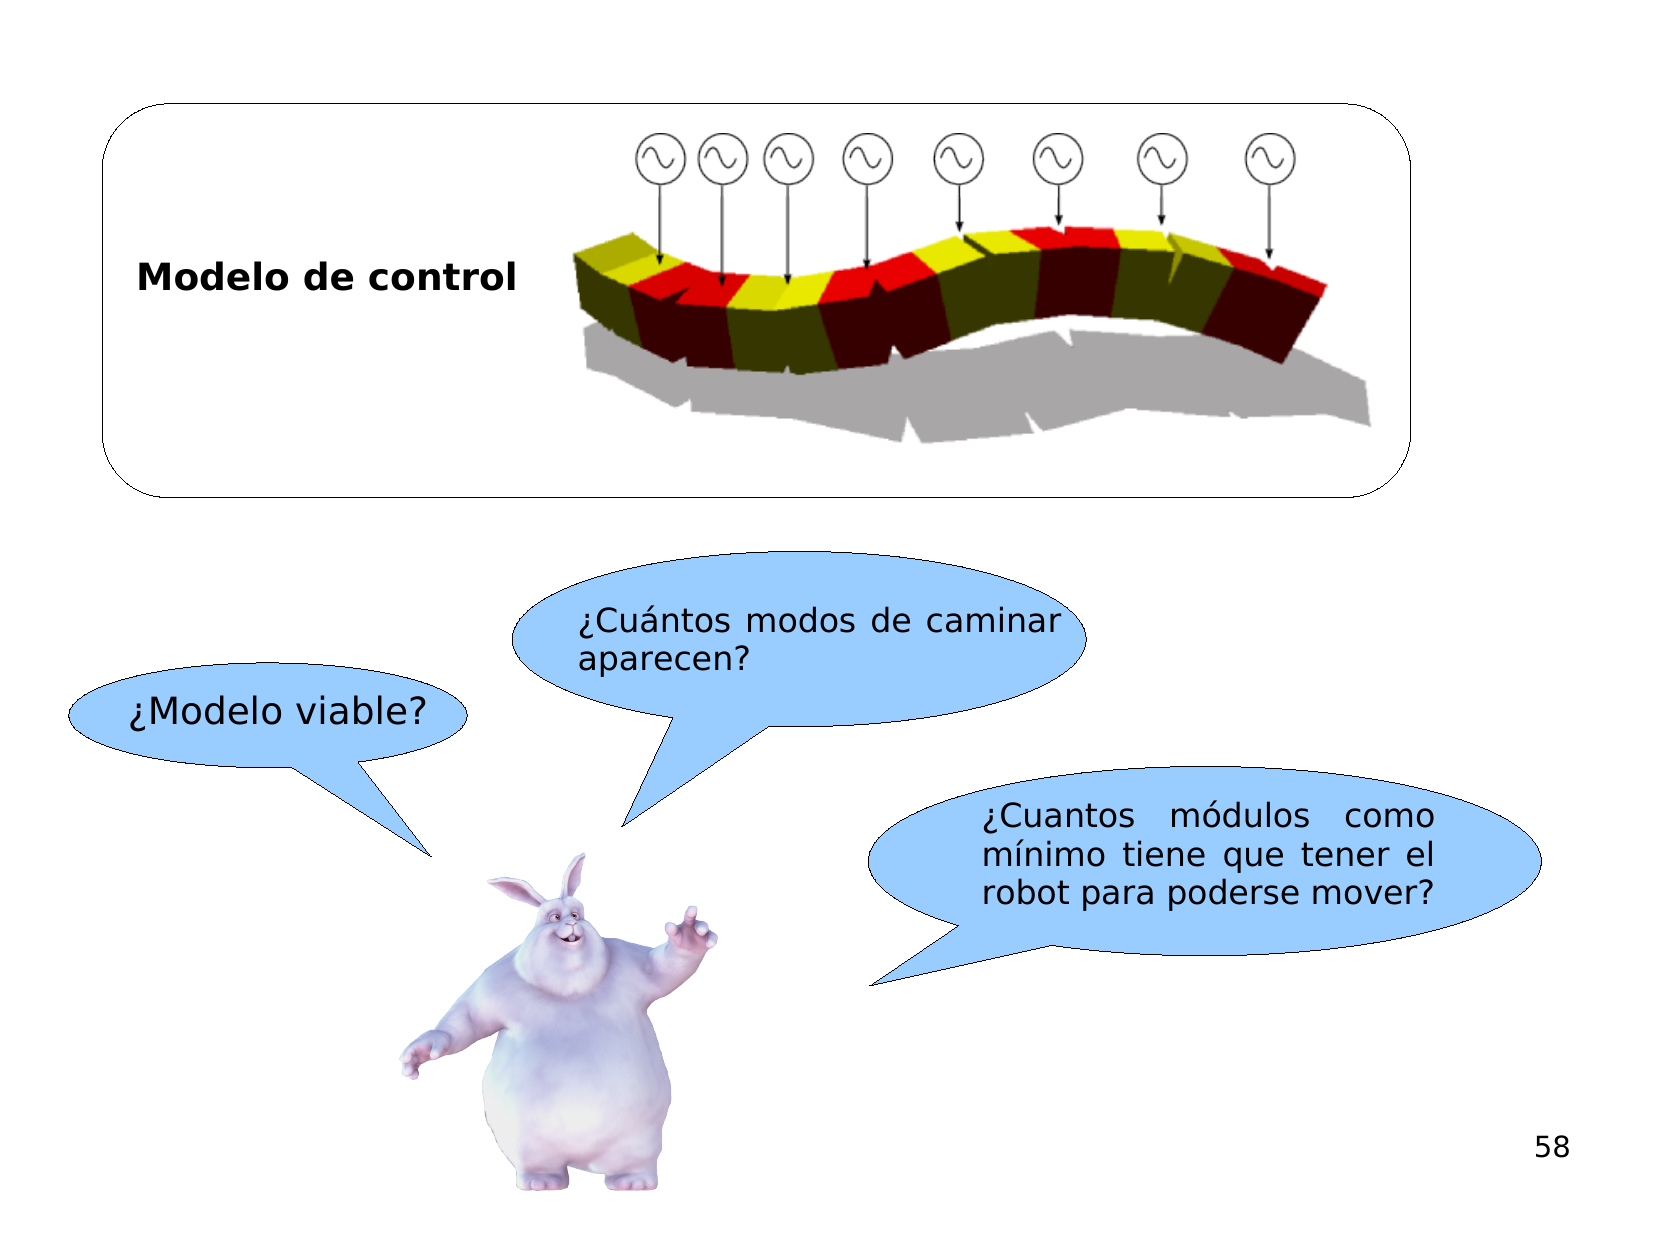

Modelo de control
¿Cuántos modos de caminar aparecen?
 ¿Modelo viable?
¿Cuantos módulos como mínimo tiene que tener el robot para poderse mover?
58